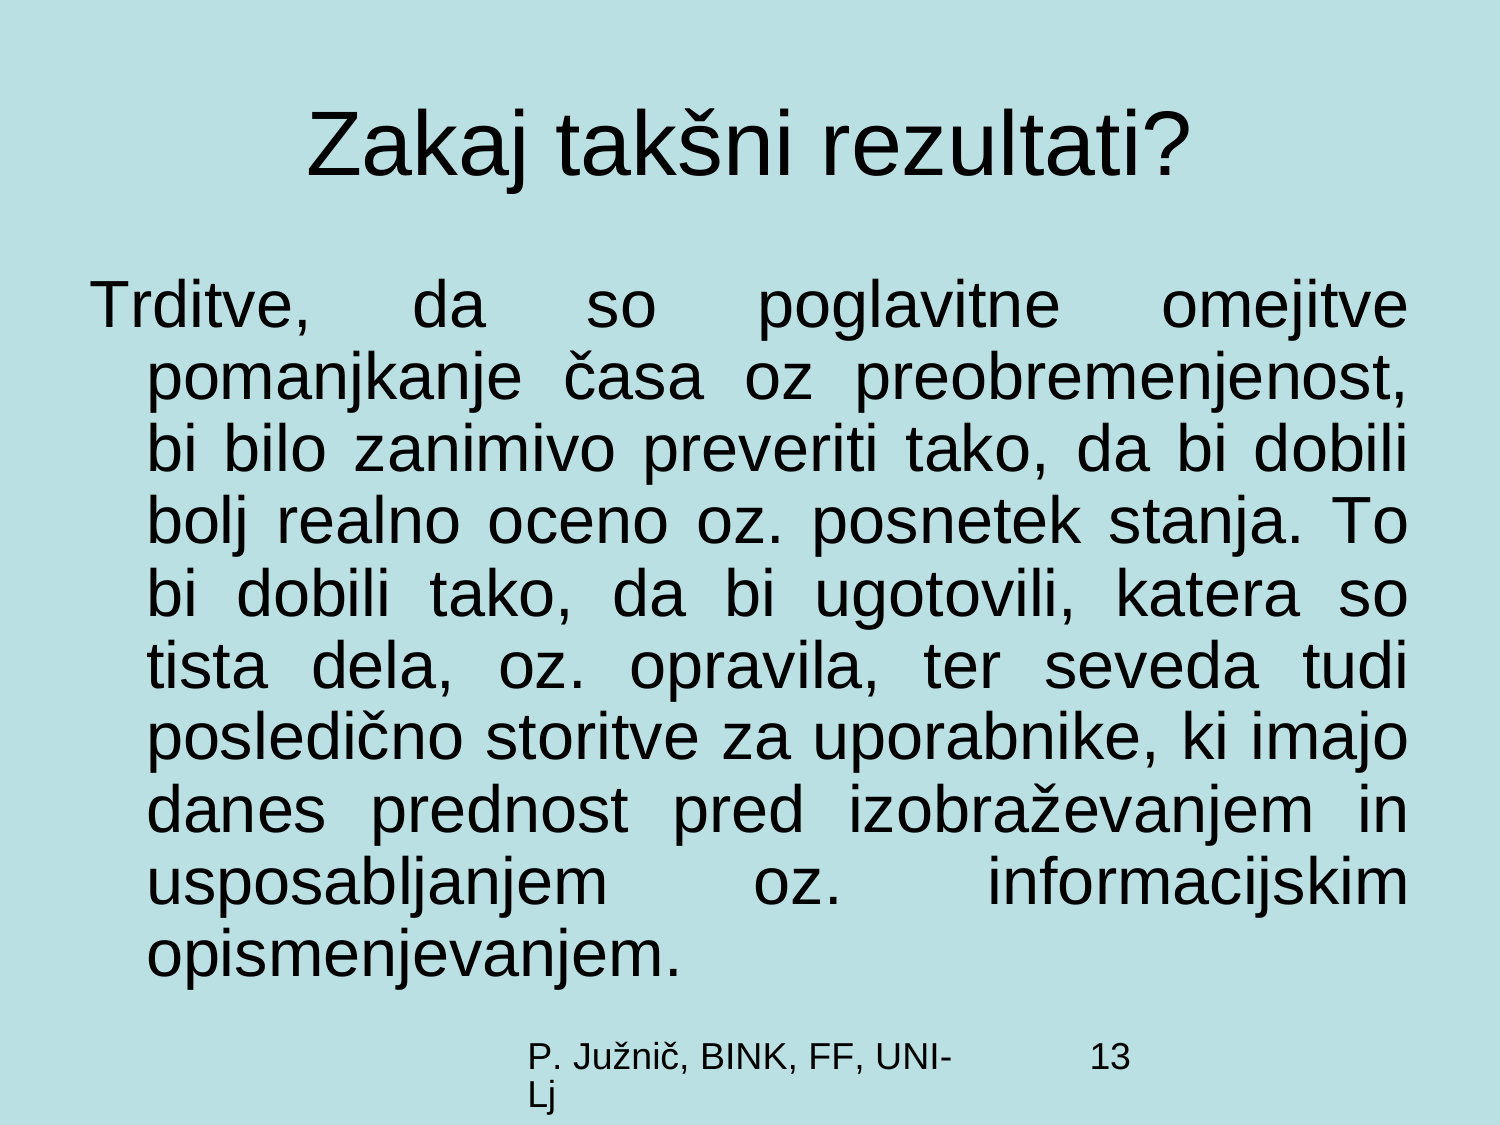

# Zakaj takšni rezultati?
Trditve, da so poglavitne omejitve pomanjkanje časa oz preobremenjenost, bi bilo zanimivo preveriti tako, da bi dobili bolj realno oceno oz. posnetek stanja. To bi dobili tako, da bi ugotovili, katera so tista dela, oz. opravila, ter seveda tudi posledično storitve za uporabnike, ki imajo danes prednost pred izobraževanjem in usposabljanjem oz. informacijskim opismenjevanjem.
P. Južnič, BINK, FF, UNI-Lj
13